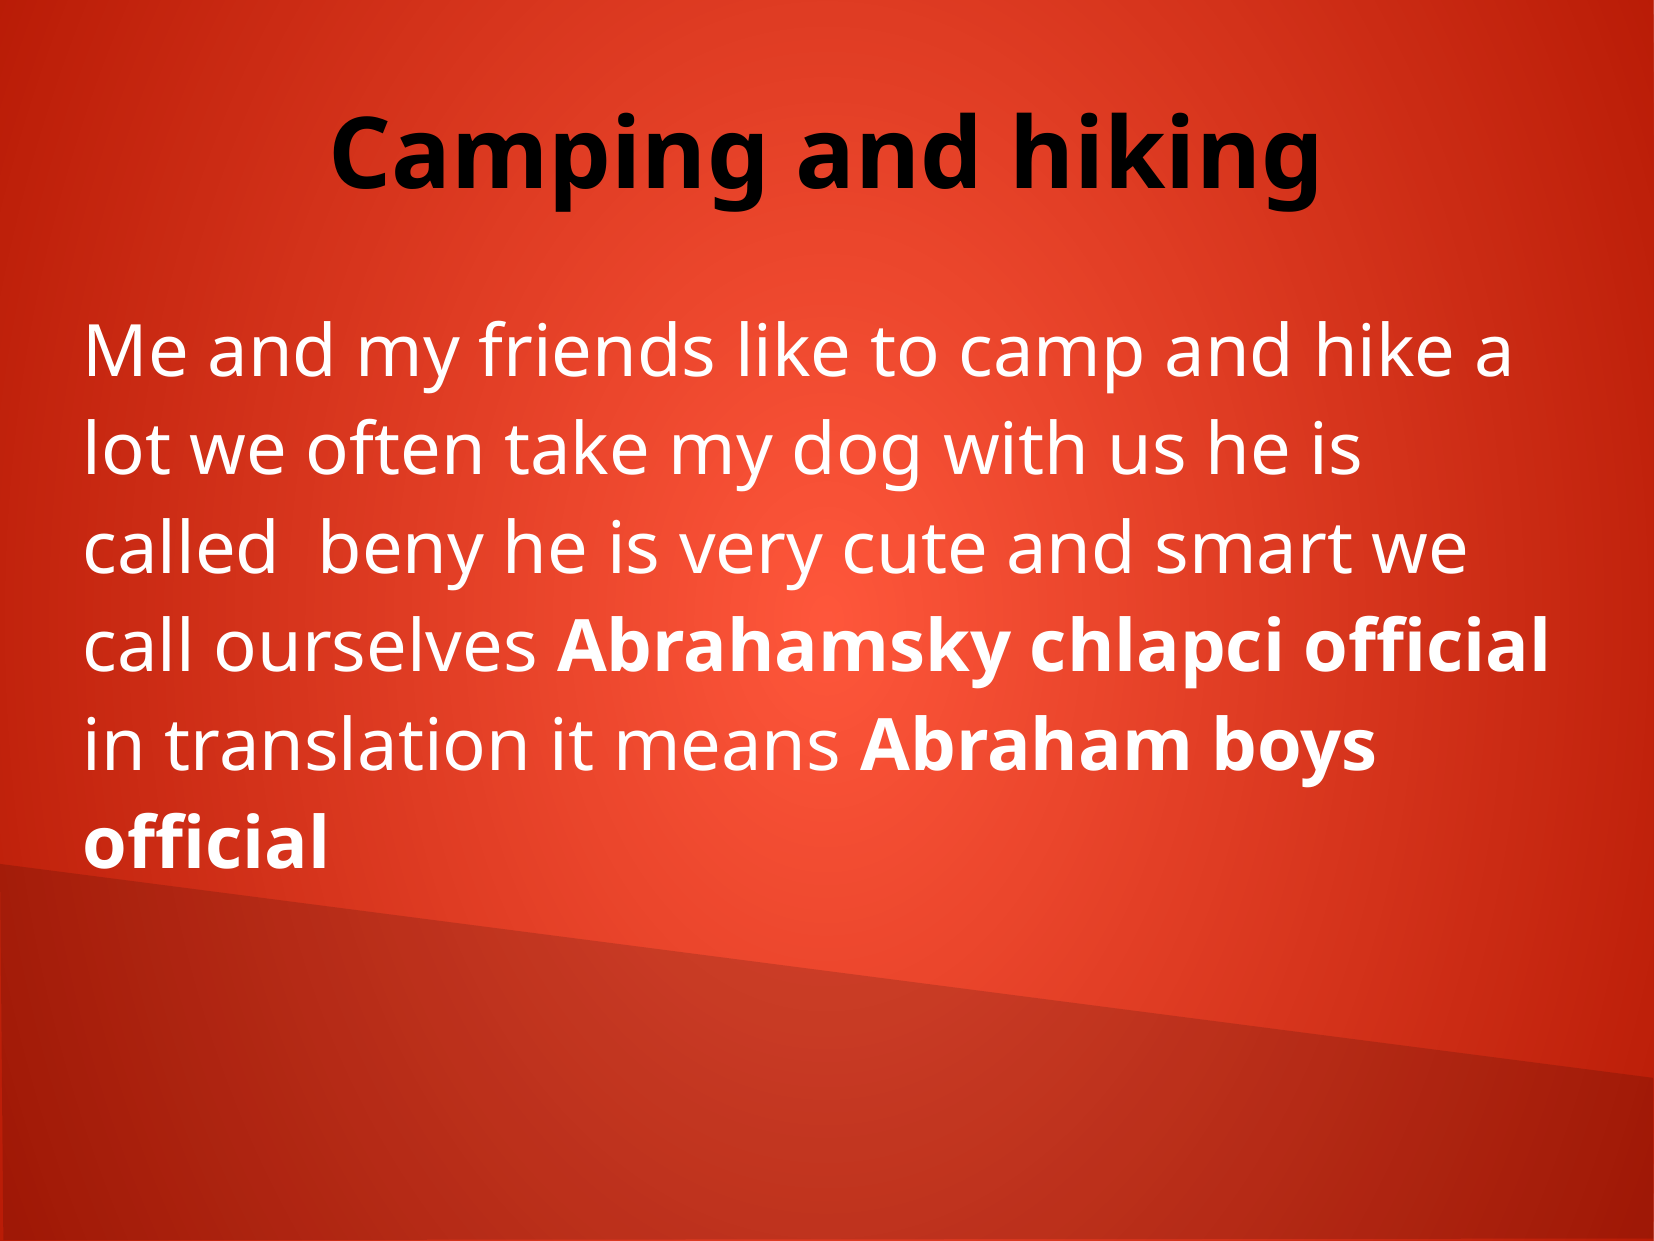

# Camping and hiking
Me and my friends like to camp and hike a lot we often take my dog with us he is called beny he is very cute and smart we call ourselves Abrahamsky chlapci official in translation it means Abraham boys official